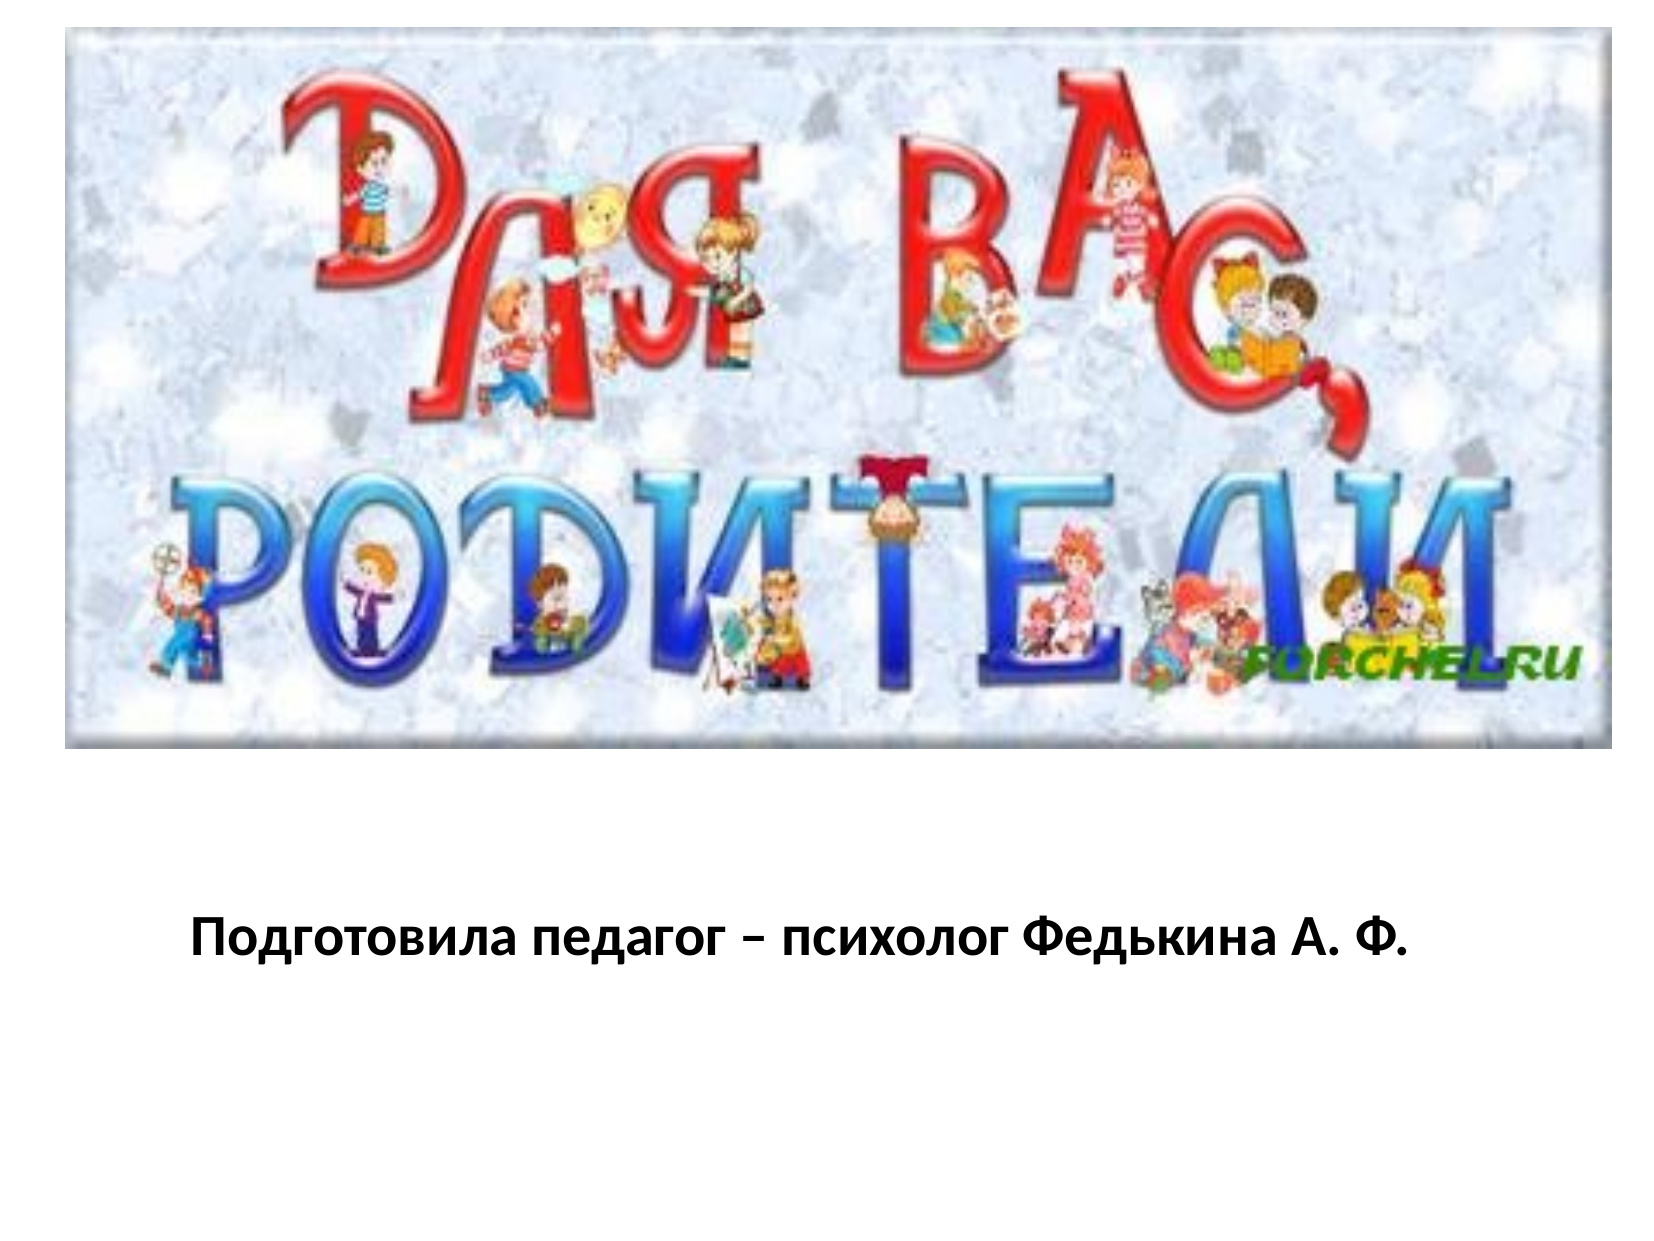

Подготовила педагог – психолог Федькина А. Ф.